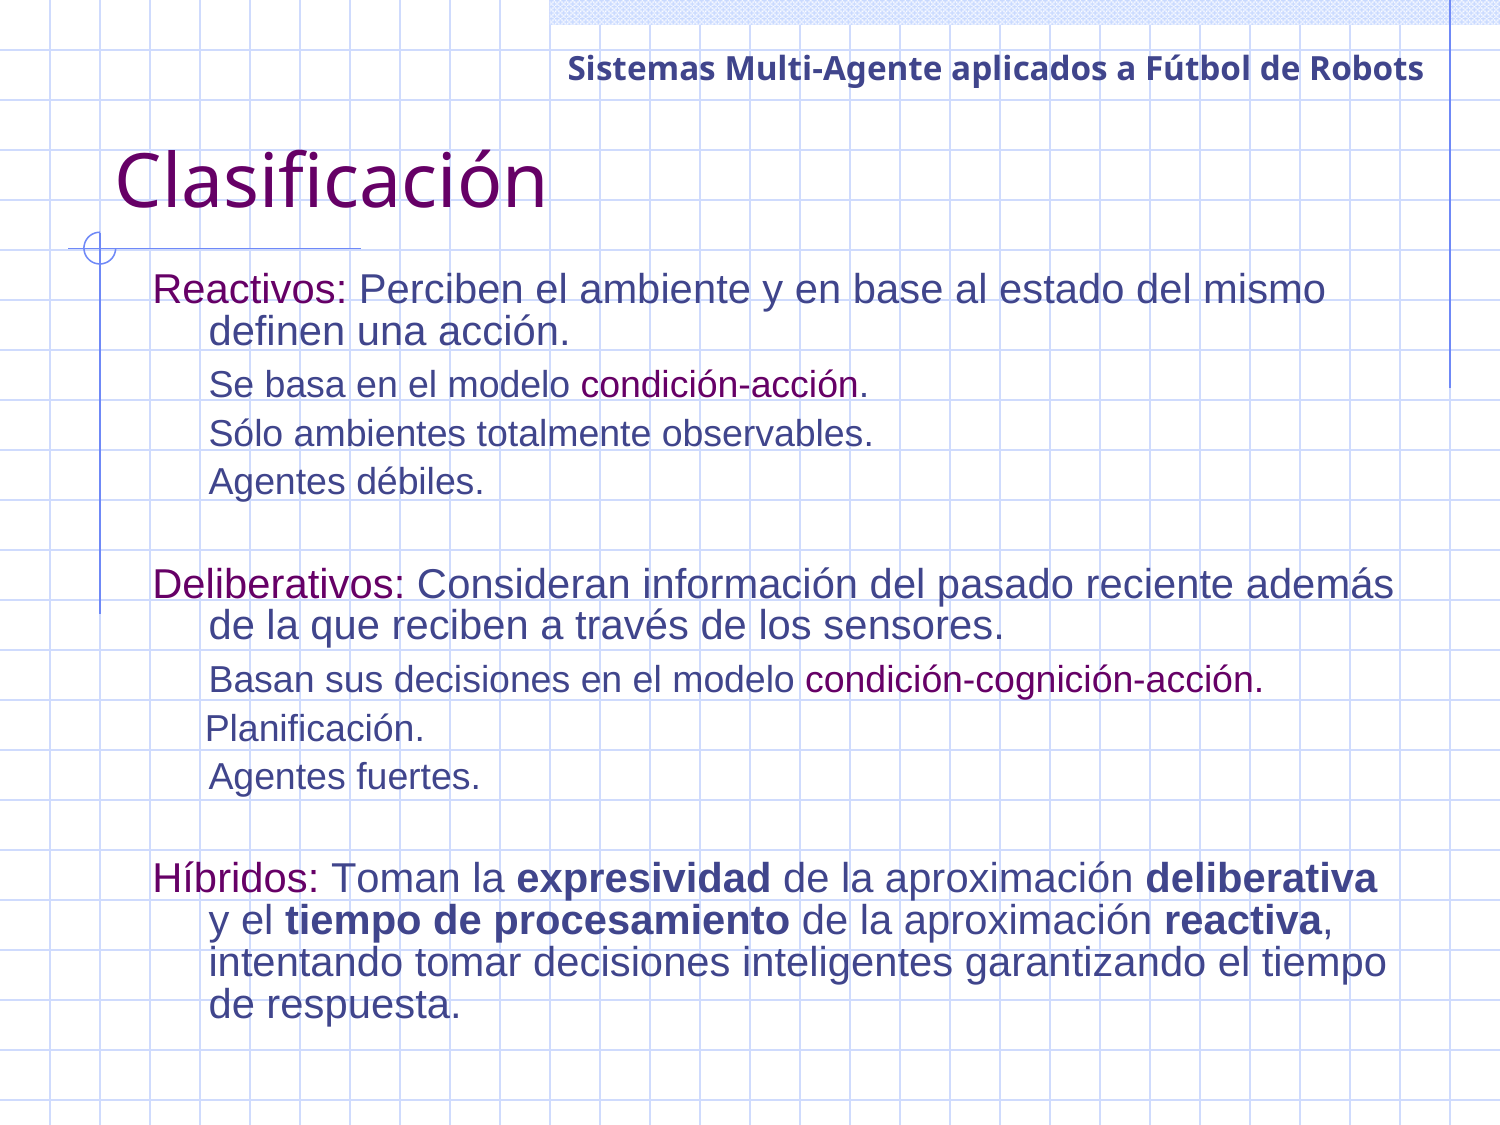

Sistemas Multi-Agente aplicados a Fútbol de Robots
# Clasificación
Reactivos: Perciben el ambiente y en base al estado del mismo definen una acción.
	Se basa en el modelo condición-acción.
 	Sólo ambientes totalmente observables.
	Agentes débiles.
Deliberativos: Consideran información del pasado reciente además de la que reciben a través de los sensores.
	Basan sus decisiones en el modelo condición-cognición-acción.
 Planificación.
	Agentes fuertes.
Híbridos: Toman la expresividad de la aproximación deliberativa y el tiempo de procesamiento de la aproximación reactiva, intentando tomar decisiones inteligentes garantizando el tiempo de respuesta.